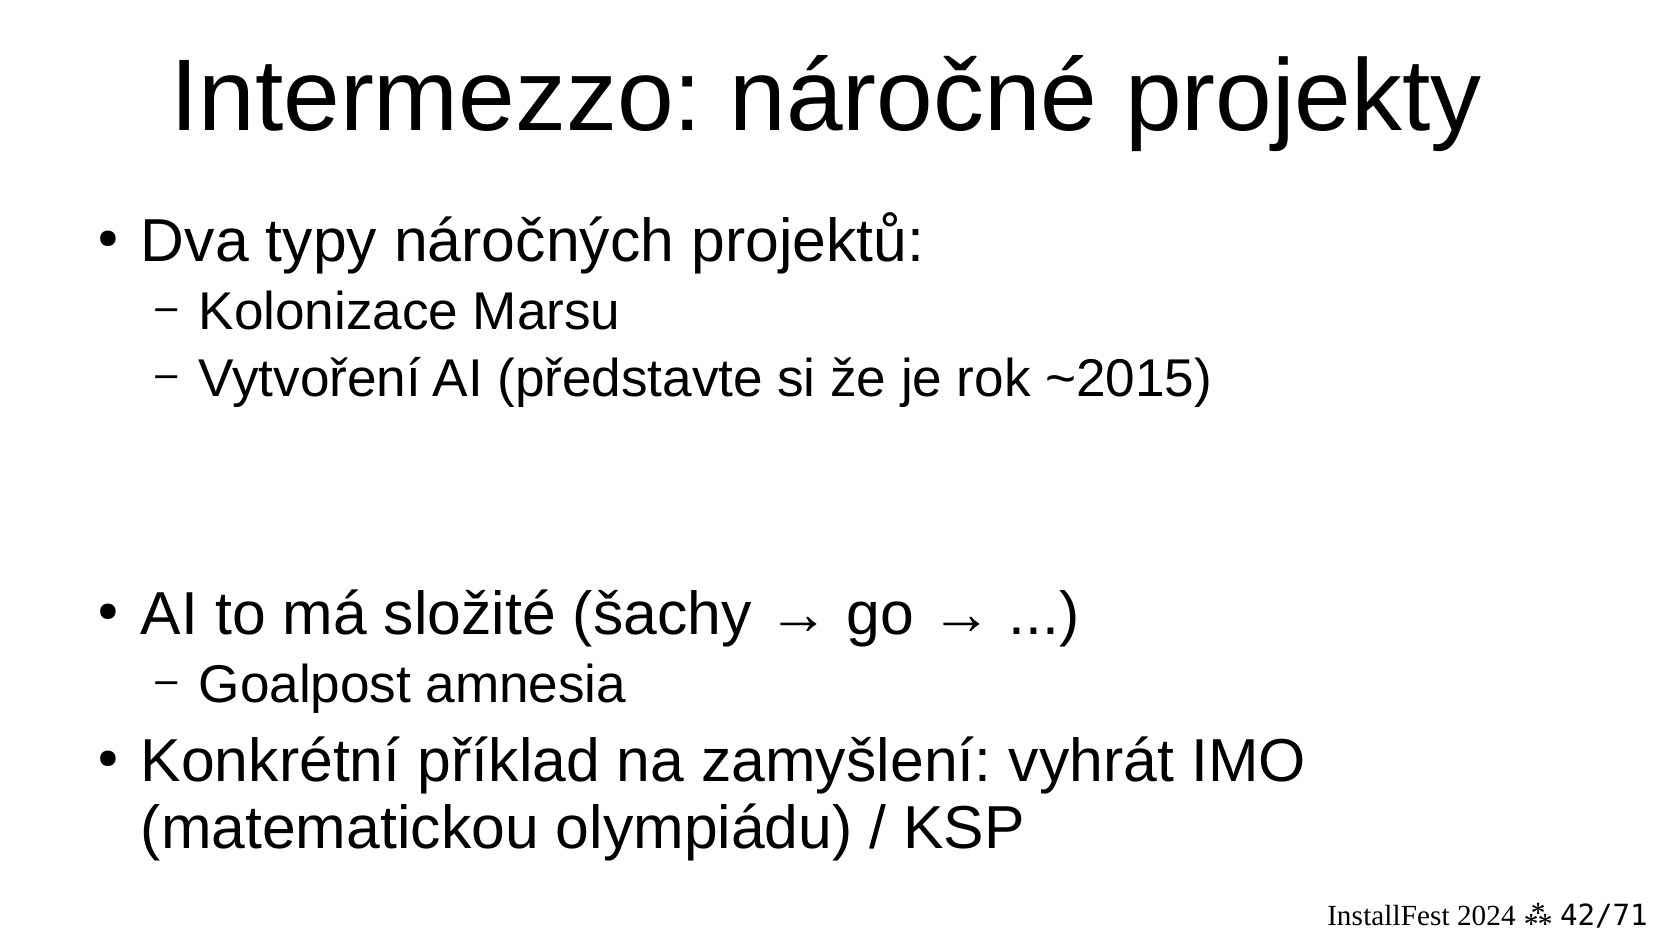

# Intermezzo: náročné projekty
Dva typy náročných projektů:
Kolonizace Marsu
Vytvoření AI (představte si že je rok ~2015)
AI to má složité (šachy → go → ...)
Goalpost amnesia
Konkrétní příklad na zamyšlení: vyhrát IMO (matematickou olympiádu) / KSP
42